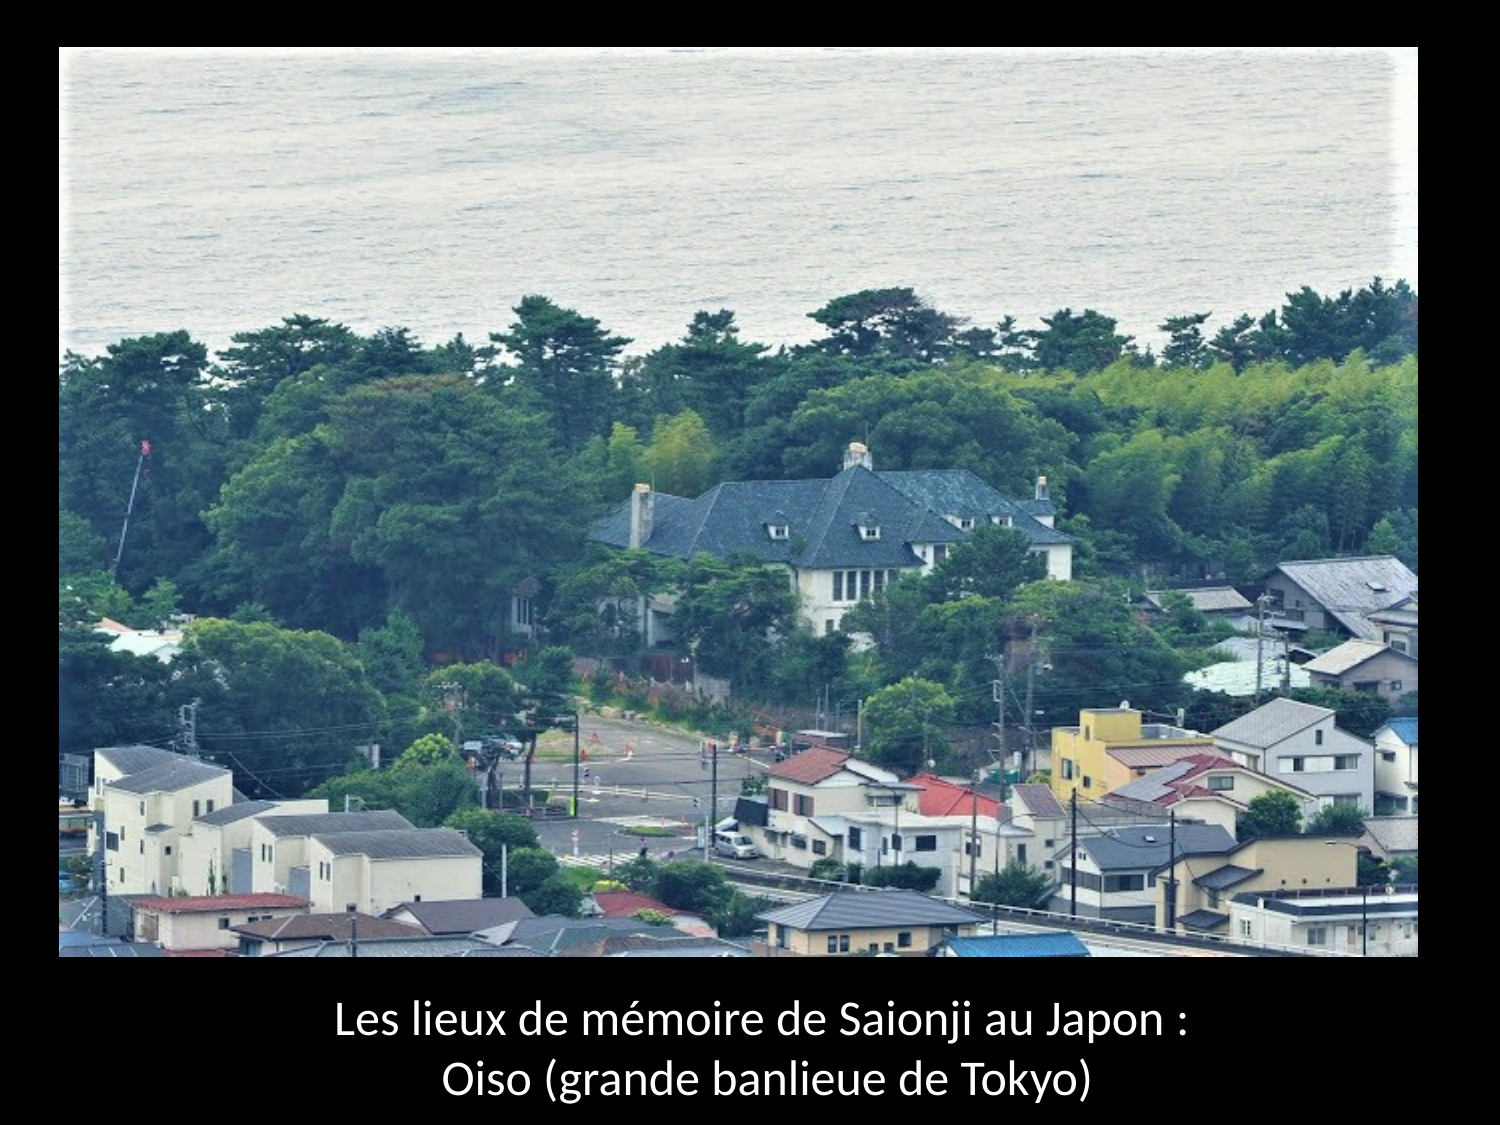

# Les lieux de mémoire de Saionji au Japon : Oiso (grande banlieue de Tokyo)